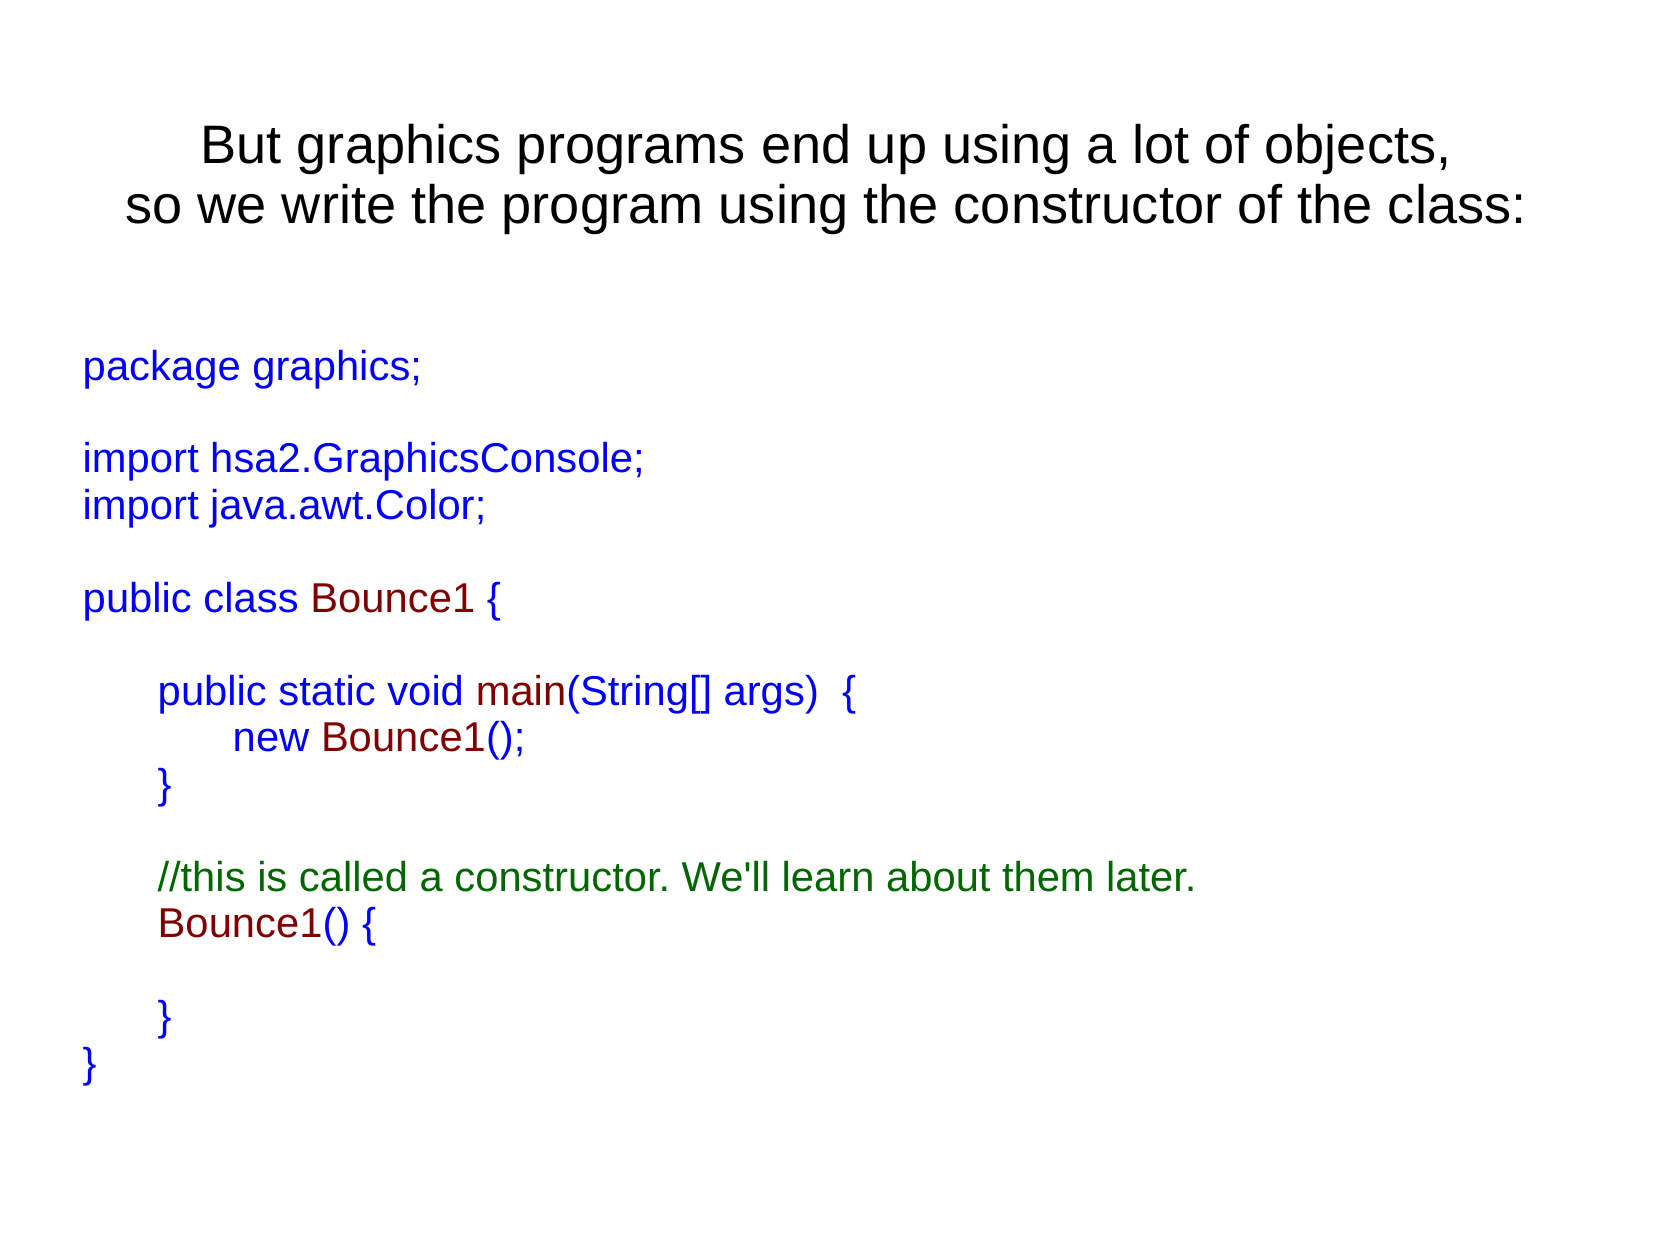

But graphics programs end up using a lot of objects,
so we write the program using the constructor of the class:
package graphics;
import hsa2.GraphicsConsole;
import java.awt.Color;
public class Bounce1 {
	public static void main(String[] args) {
		new Bounce1();
	}
	//this is called a constructor. We'll learn about them later.
	Bounce1() {
	}
}